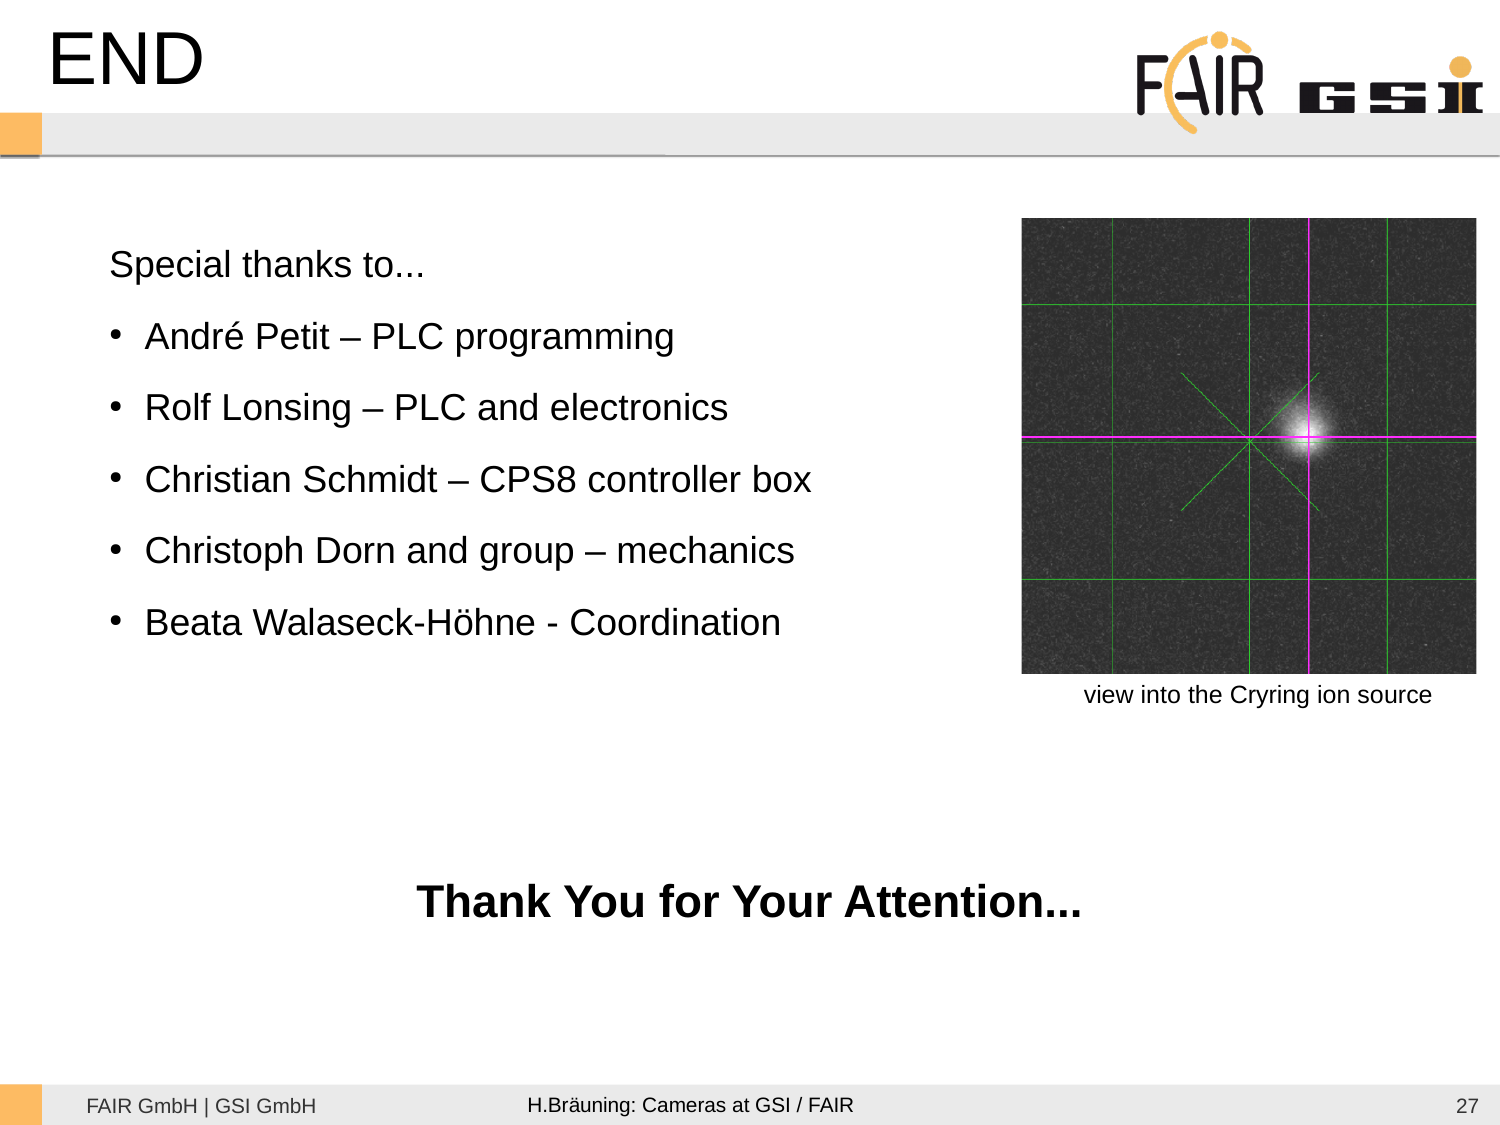

# END
Special thanks to...
André Petit – PLC programming
Rolf Lonsing – PLC and electronics
Christian Schmidt – CPS8 controller box
Christoph Dorn and group – mechanics
Beata Walaseck-Höhne - Coordination
view into the Cryring ion source
Thank You for Your Attention...
27
Harald Bräuning / GSI